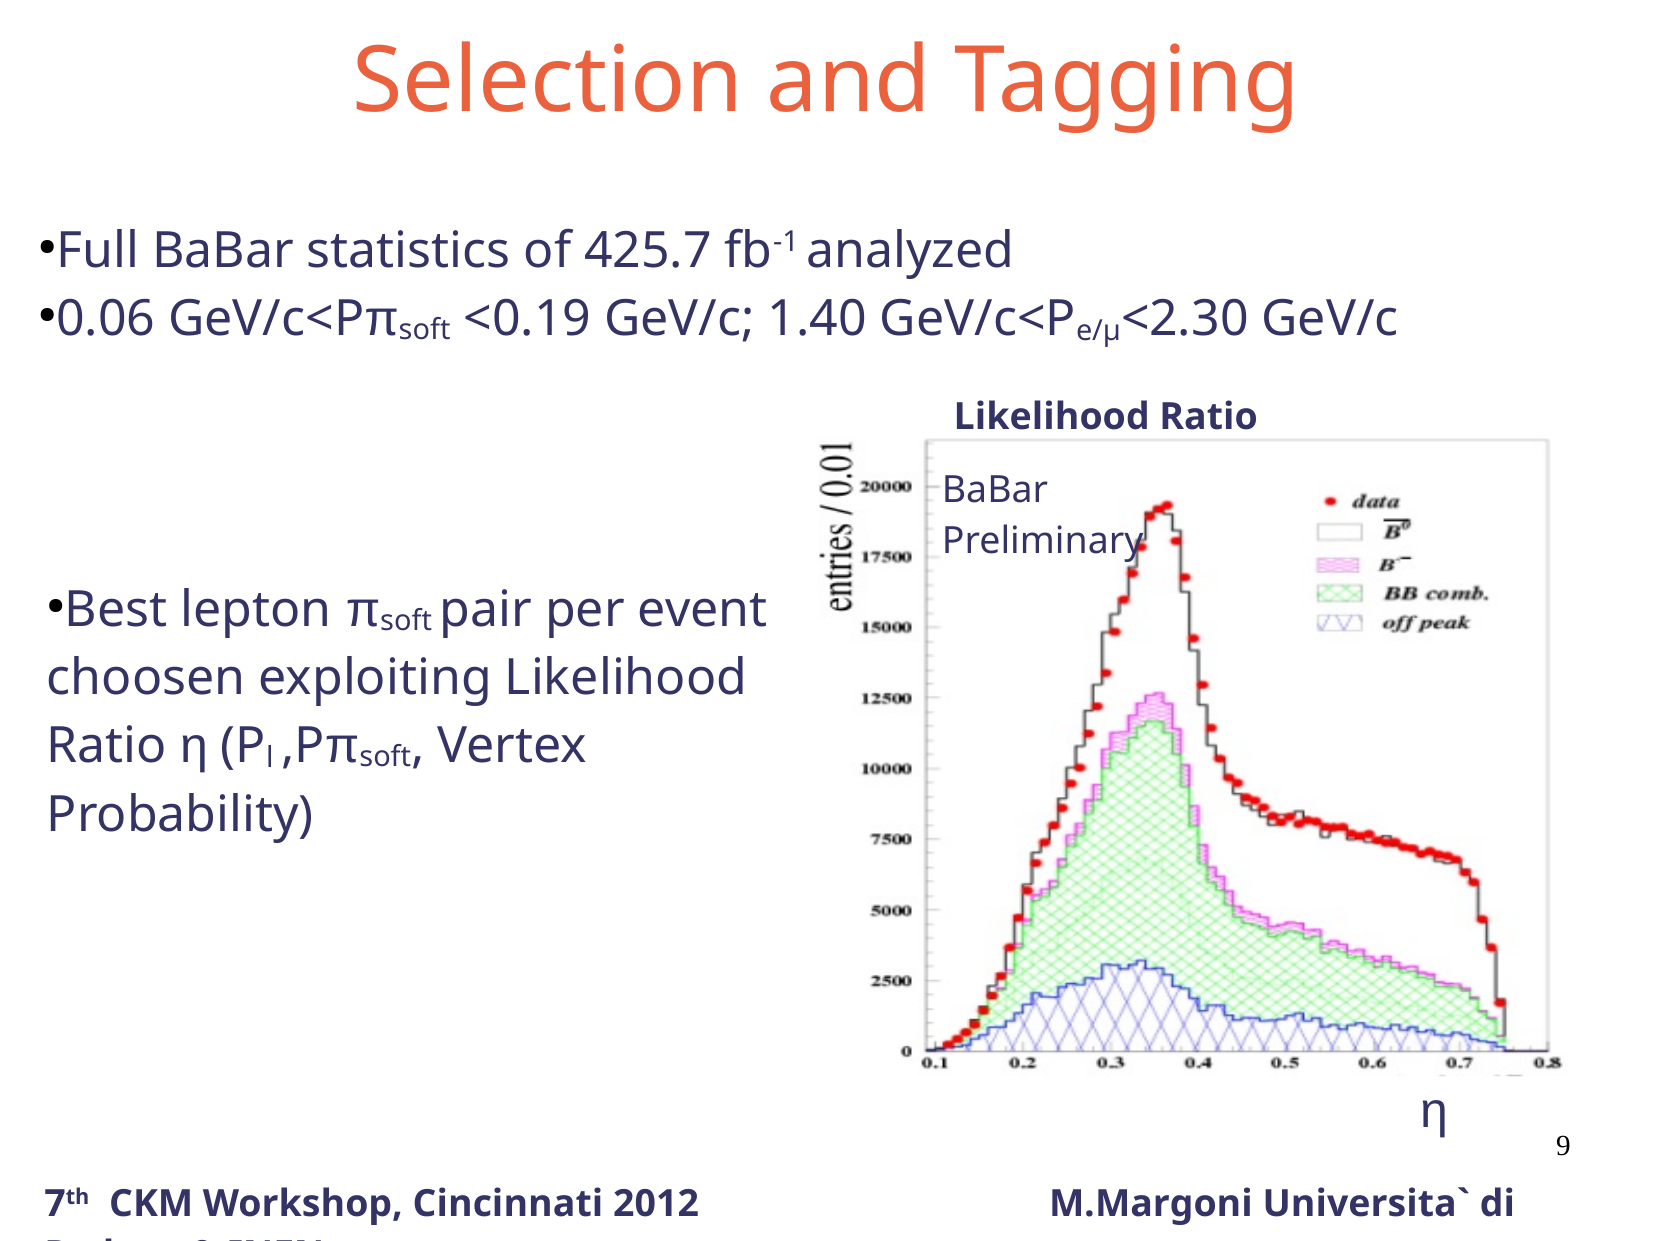

# Selection and Tagging
Full BaBar statistics of 425.7 fb-1 analyzed
0.06 GeV/c<Pπsoft <0.19 GeV/c; 1.40 GeV/c<Pe/μ<2.30 GeV/c
Likelihood Ratio
BaBar
Preliminary
Best lepton πsoft pair per event choosen exploiting Likelihood Ratio η (Pl ,Pπsoft, Vertex Probability)
η
9
7th CKM Workshop, Cincinnati 2012 M.Margoni Universita` di Padova & INFN